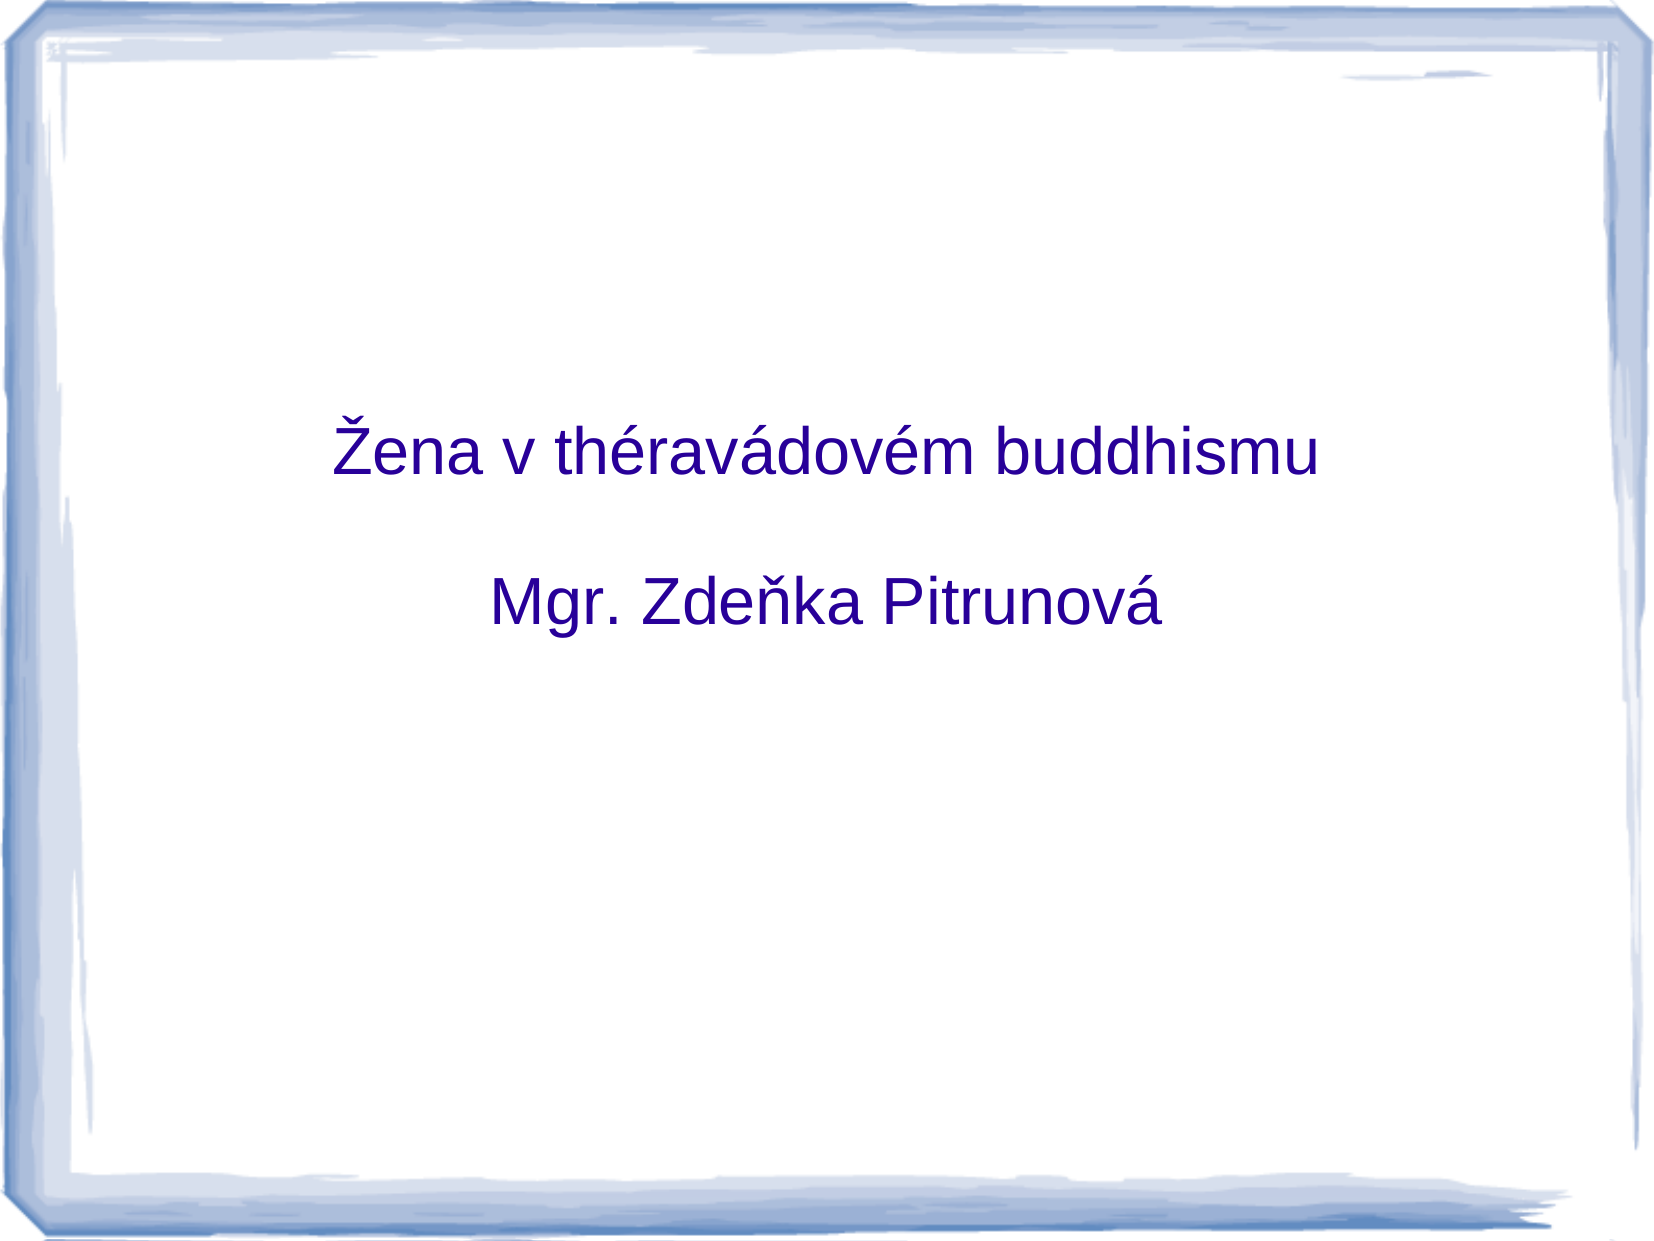

# Žena v théravádovém buddhismu
Mgr. Zdeňka Pitrunová